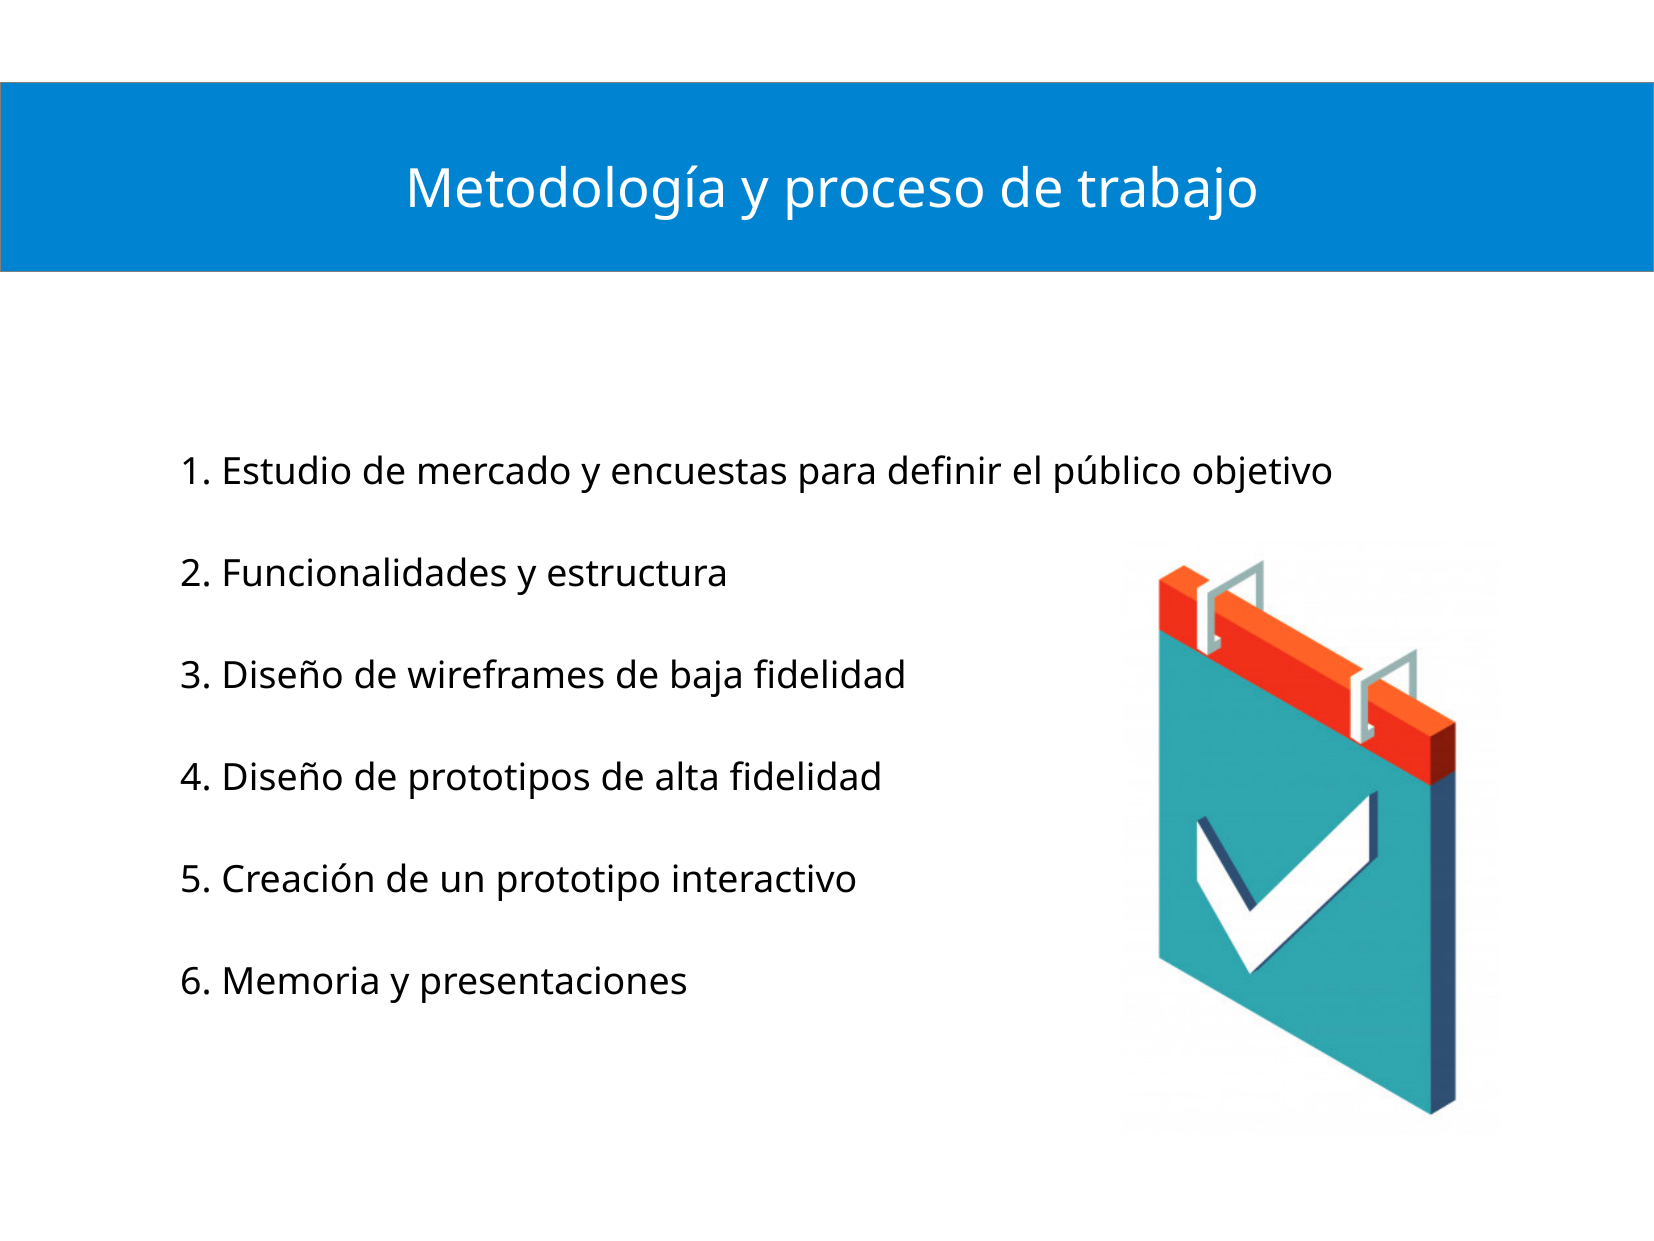

Metodología y proceso de trabajo
1. Estudio de mercado y encuestas para definir el público objetivo
2. Funcionalidades y estructura
3. Diseño de wireframes de baja fidelidad
4. Diseño de prototipos de alta fidelidad
5. Creación de un prototipo interactivo
6. Memoria y presentaciones